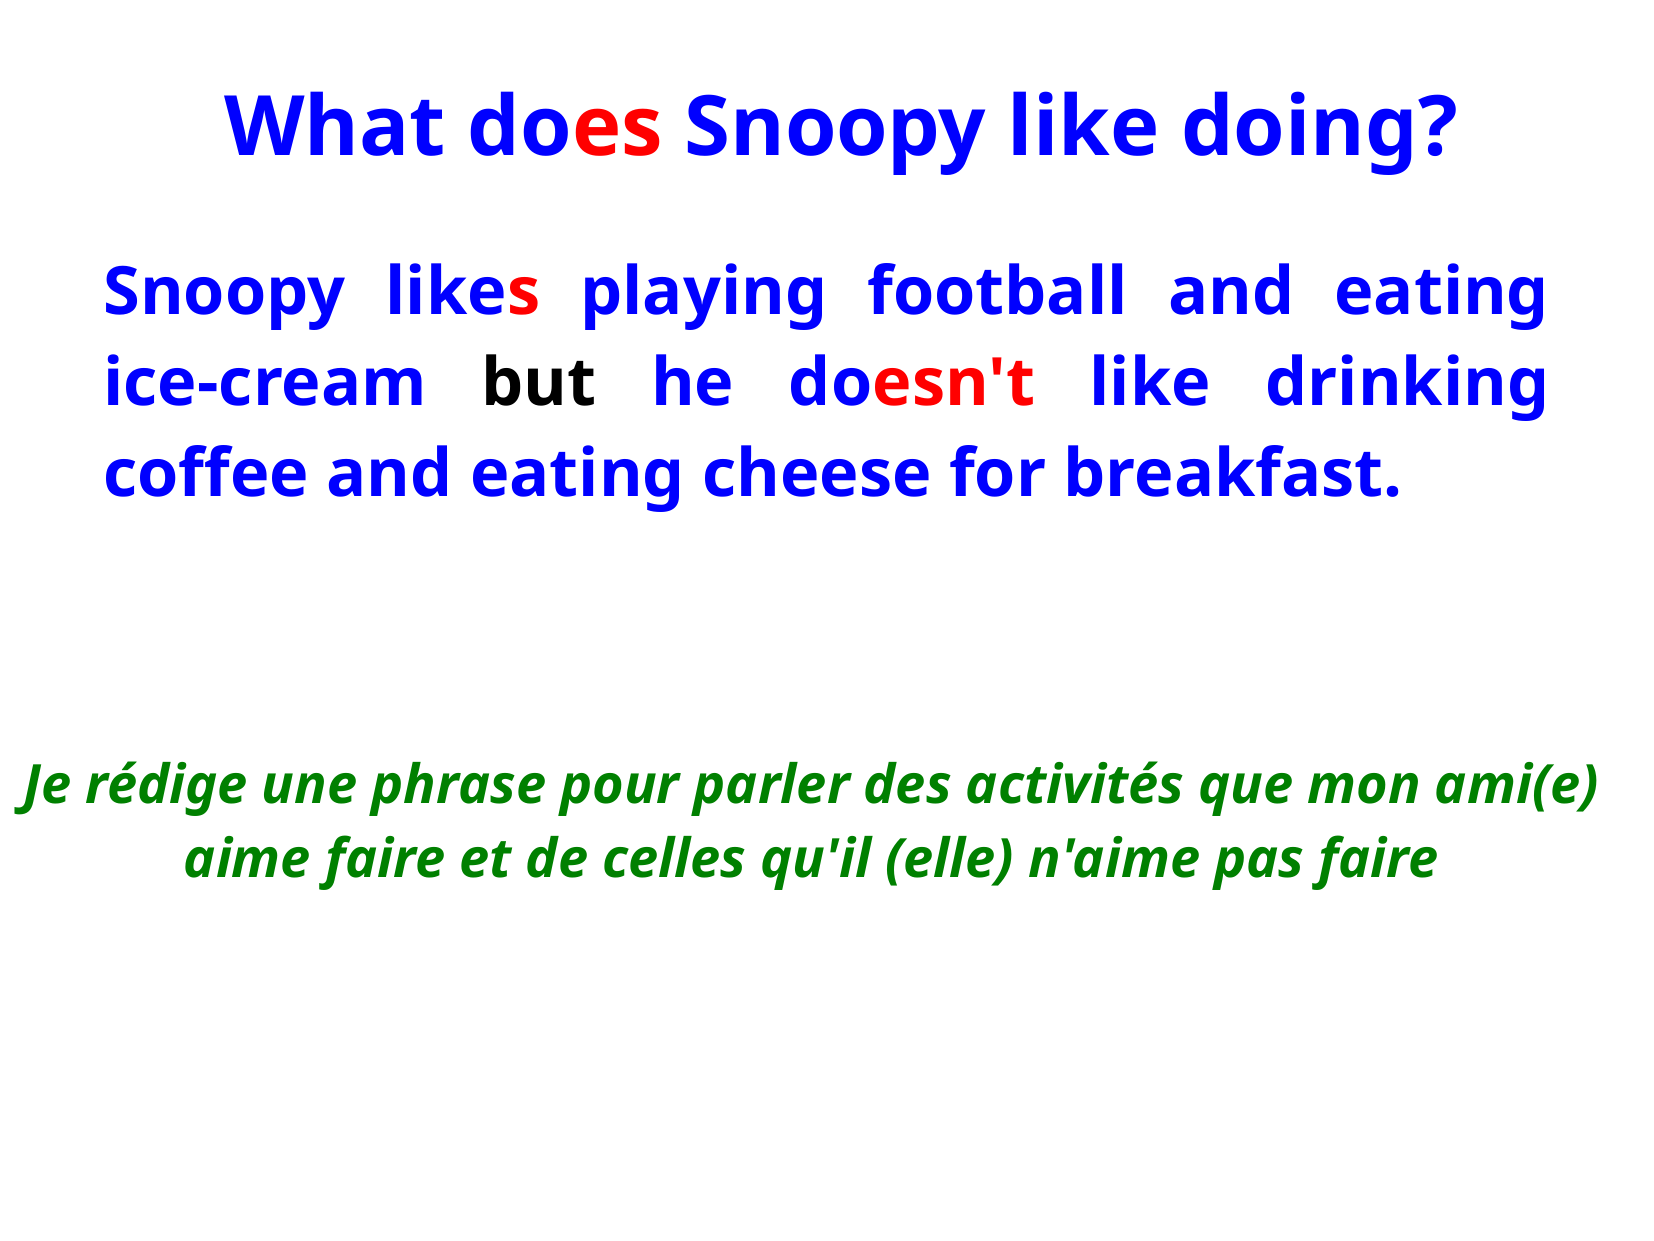

What does Snoopy like doing?
Snoopy likes playing football and eating ice-cream but he doesn't like drinking coffee and eating cheese for breakfast.
Je rédige une phrase pour parler des activités que mon ami(e) aime faire et de celles qu'il (elle) n'aime pas faire